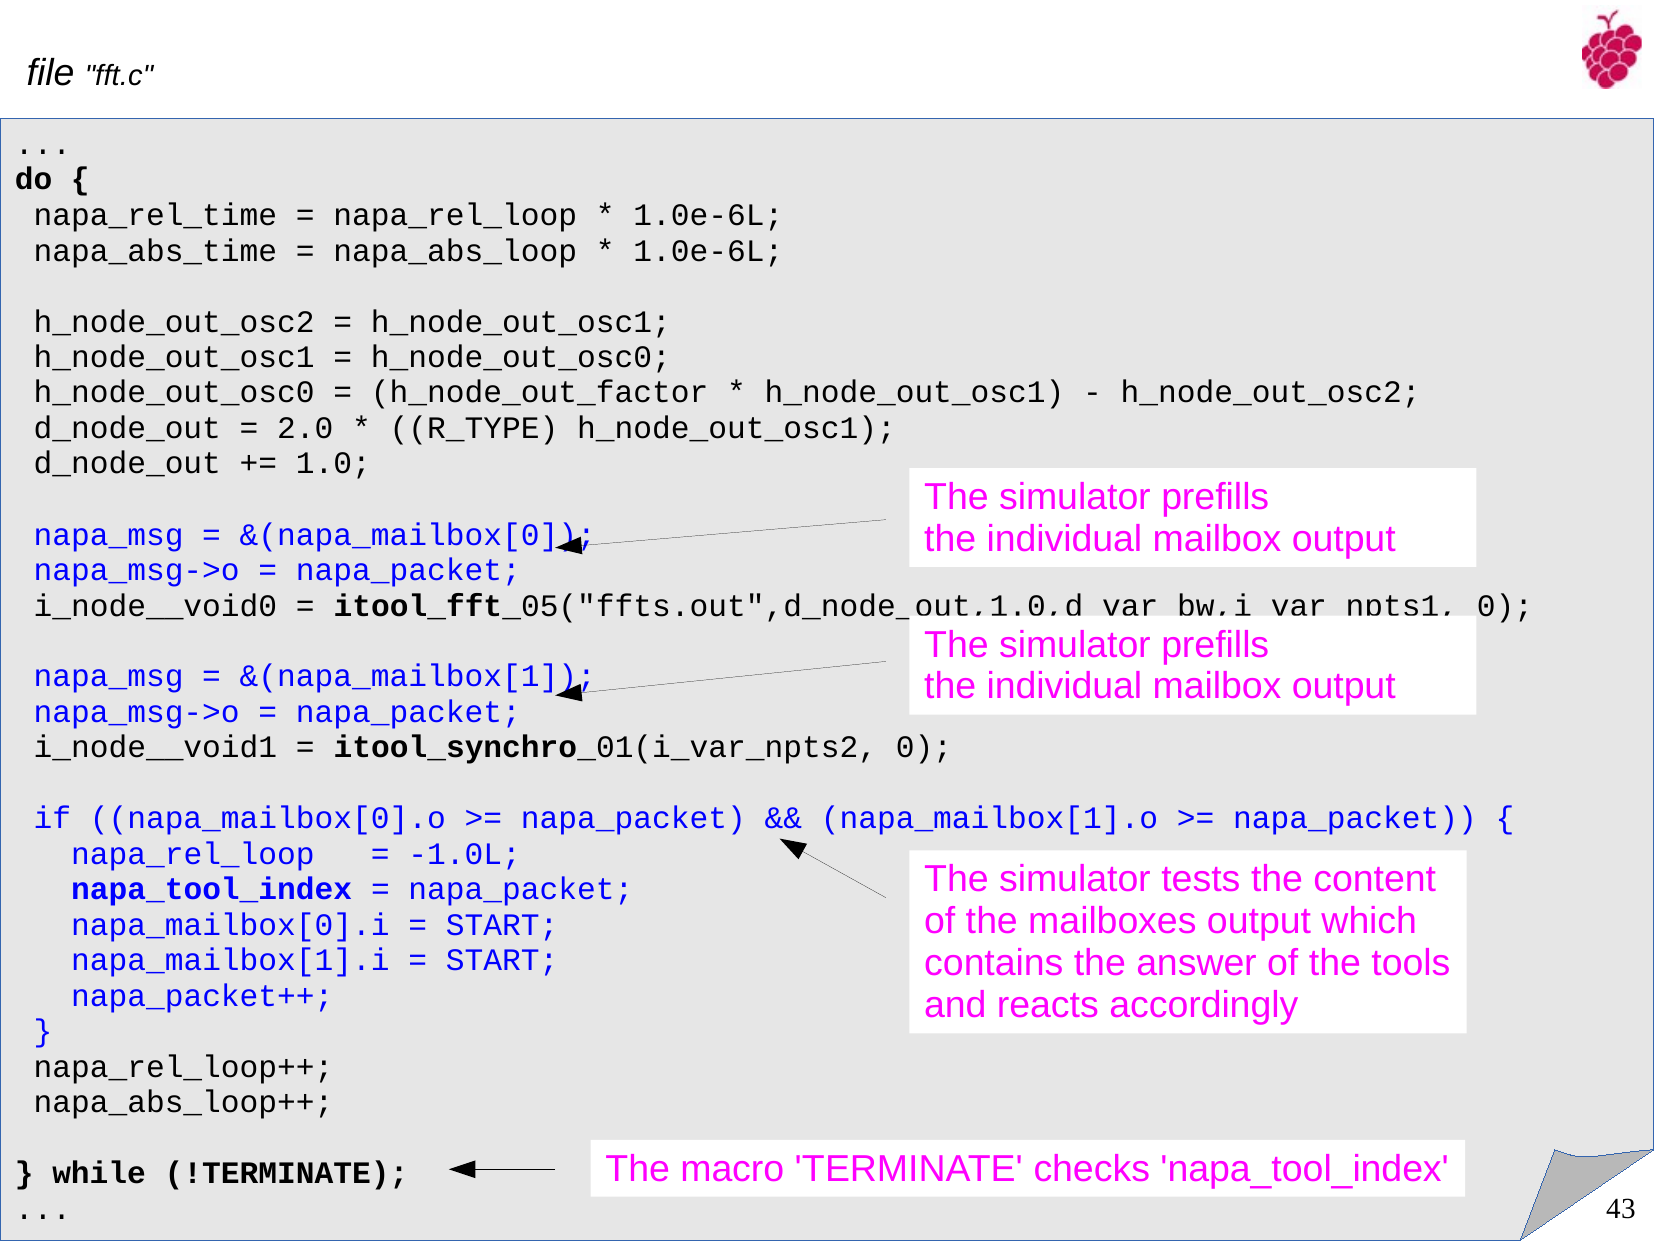

file "fft.c"
...
do {
 napa_rel_time = napa_rel_loop * 1.0e-6L;
 napa_abs_time = napa_abs_loop * 1.0e-6L;
 h_node_out_osc2 = h_node_out_osc1;
 h_node_out_osc1 = h_node_out_osc0;
 h_node_out_osc0 = (h_node_out_factor * h_node_out_osc1) - h_node_out_osc2;
 d_node_out = 2.0 * ((R_TYPE) h_node_out_osc1);
 d_node_out += 1.0;
 napa_msg = &(napa_mailbox[0]);
 napa_msg->o = napa_packet;
 i_node__void0 = itool_fft_05("ffts.out",d_node_out,1.0,d_var_bw,i_var_npts1, 0);
 napa_msg = &(napa_mailbox[1]);
 napa_msg->o = napa_packet;
 i_node__void1 = itool_synchro_01(i_var_npts2, 0);
 if ((napa_mailbox[0].o >= napa_packet) && (napa_mailbox[1].o >= napa_packet)) {
 napa_rel_loop = -1.0L;
 napa_tool_index = napa_packet;
 napa_mailbox[0].i = START;
 napa_mailbox[1].i = START;
 napa_packet++;
 }
 napa_rel_loop++;
 napa_abs_loop++;
} while (!TERMINATE);
...
The simulator prefills
the individual mailbox output
The simulator prefills
the individual mailbox output
The simulator tests the content
of the mailboxes output which
contains the answer of the tools
and reacts accordingly
The macro 'TERMINATE' checks 'napa_tool_index'
Yves Leduc, Polytech Sophia
43